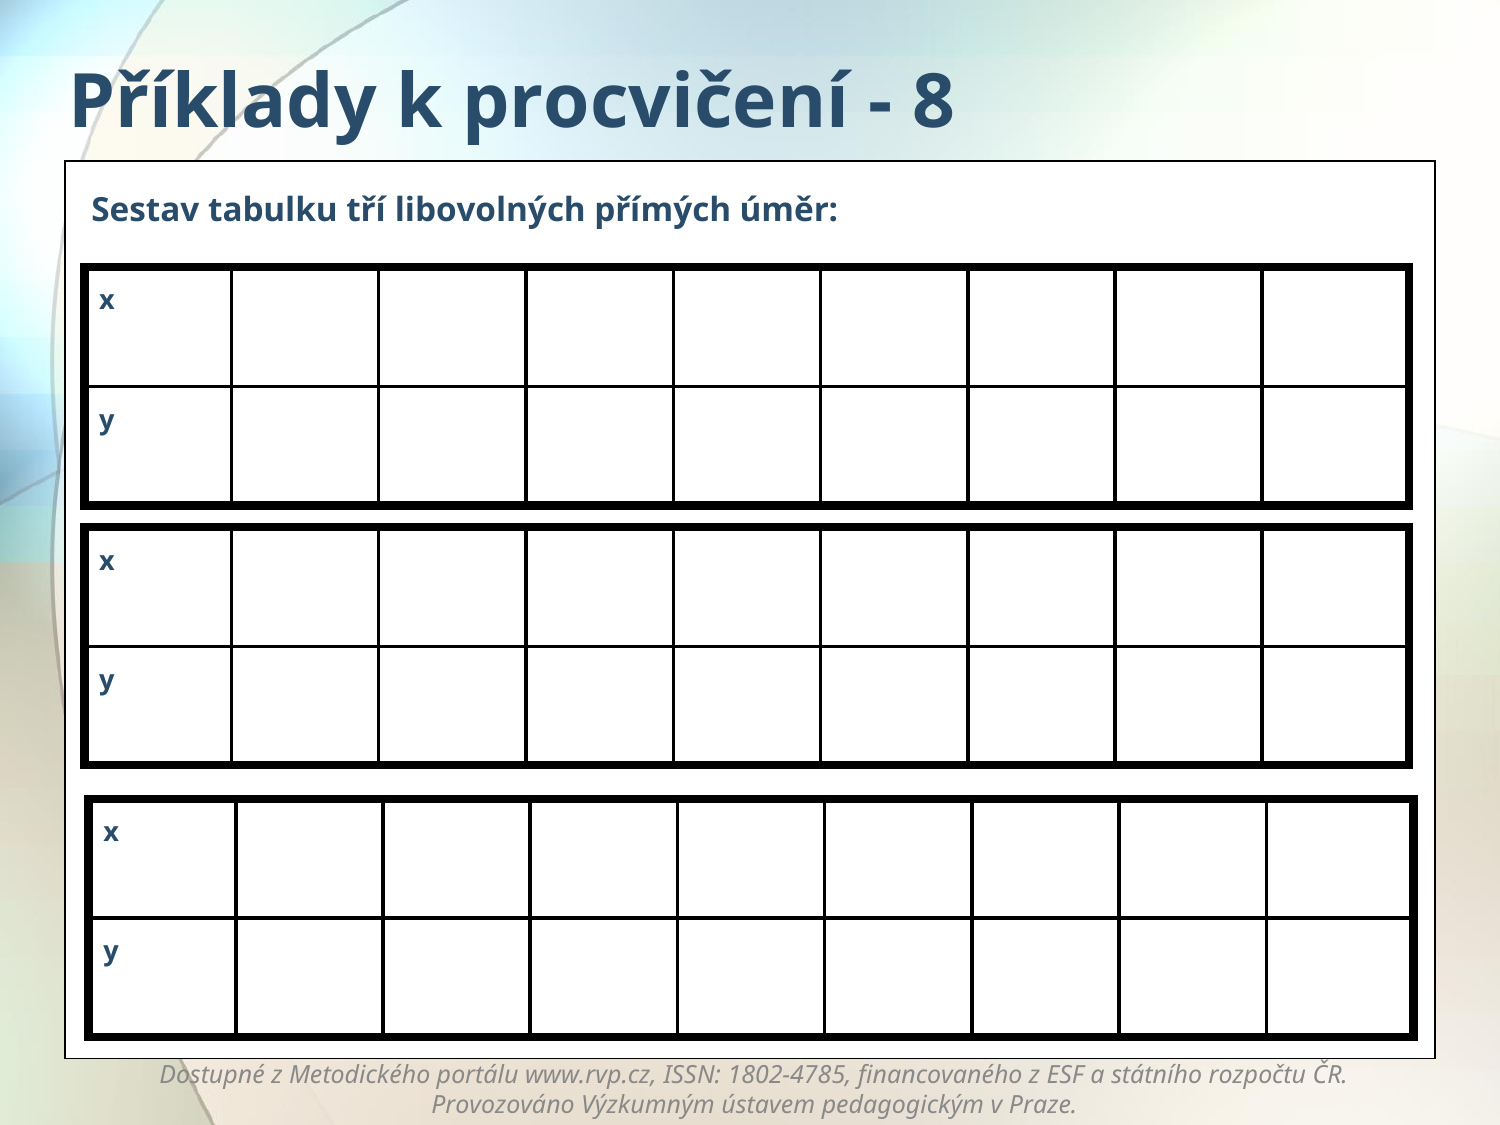

# Příklady k procvičení - 8
Sestav tabulku tří libovolných přímých úměr:
| x | | | | | | | | |
| --- | --- | --- | --- | --- | --- | --- | --- | --- |
| y | | | | | | | | |
| x | | | | | | | | |
| --- | --- | --- | --- | --- | --- | --- | --- | --- |
| y | | | | | | | | |
| x | | | | | | | | |
| --- | --- | --- | --- | --- | --- | --- | --- | --- |
| y | | | | | | | | |